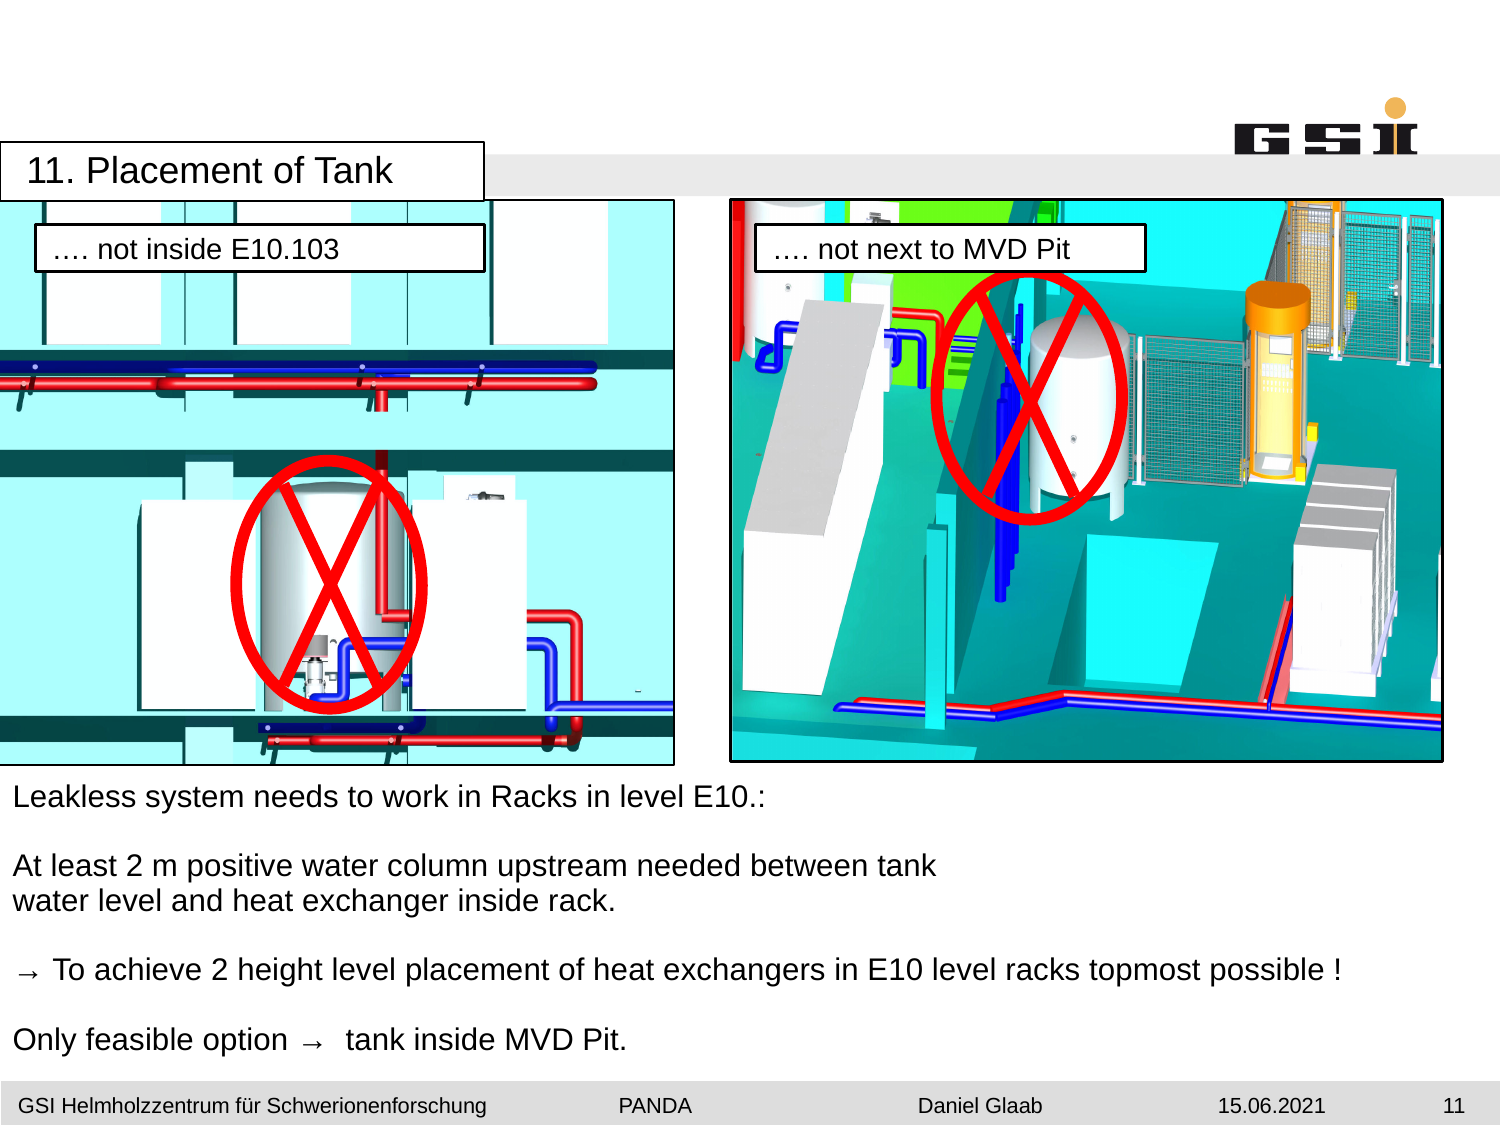

11. Placement of Tank
…. not inside E10.103
…. not next to MVD Pit
Leakless system needs to work in Racks in level E10.:
At least 2 m positive water column upstream needed between tank
water level and heat exchanger inside rack.
→ To achieve 2 height level placement of heat exchangers in E10 level racks topmost possible !
Only feasible option → tank inside MVD Pit.
GSI Helmholzzentrum für Schwerionenforschung PANDA 		Daniel Glaab 		15.06.2021		11